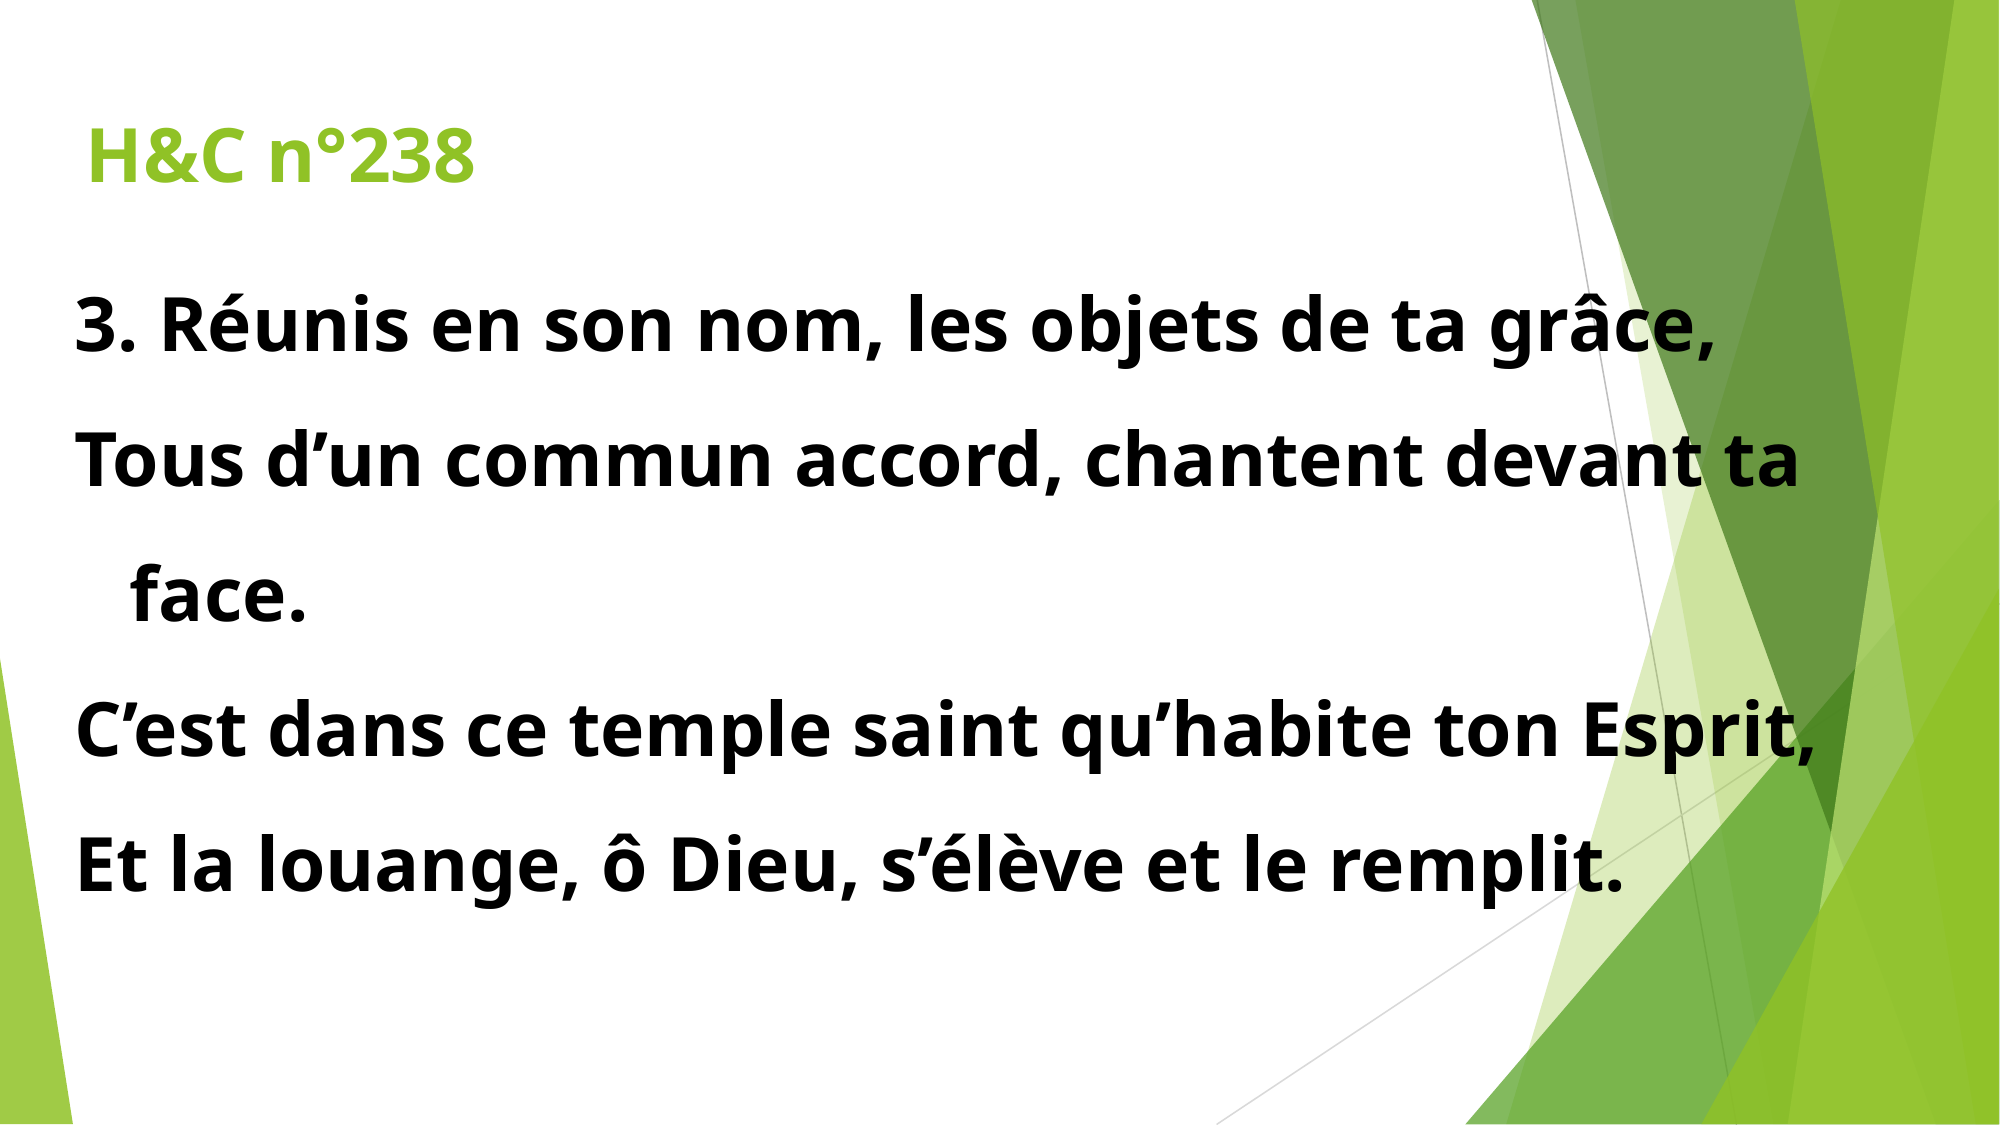

H&C n°238
3. Réunis en son nom, les objets de ta grâce,
Tous d’un commun accord, chantent devant ta face.
C’est dans ce temple saint qu’habite ton Esprit,
Et la louange, ô Dieu, s’élève et le remplit.